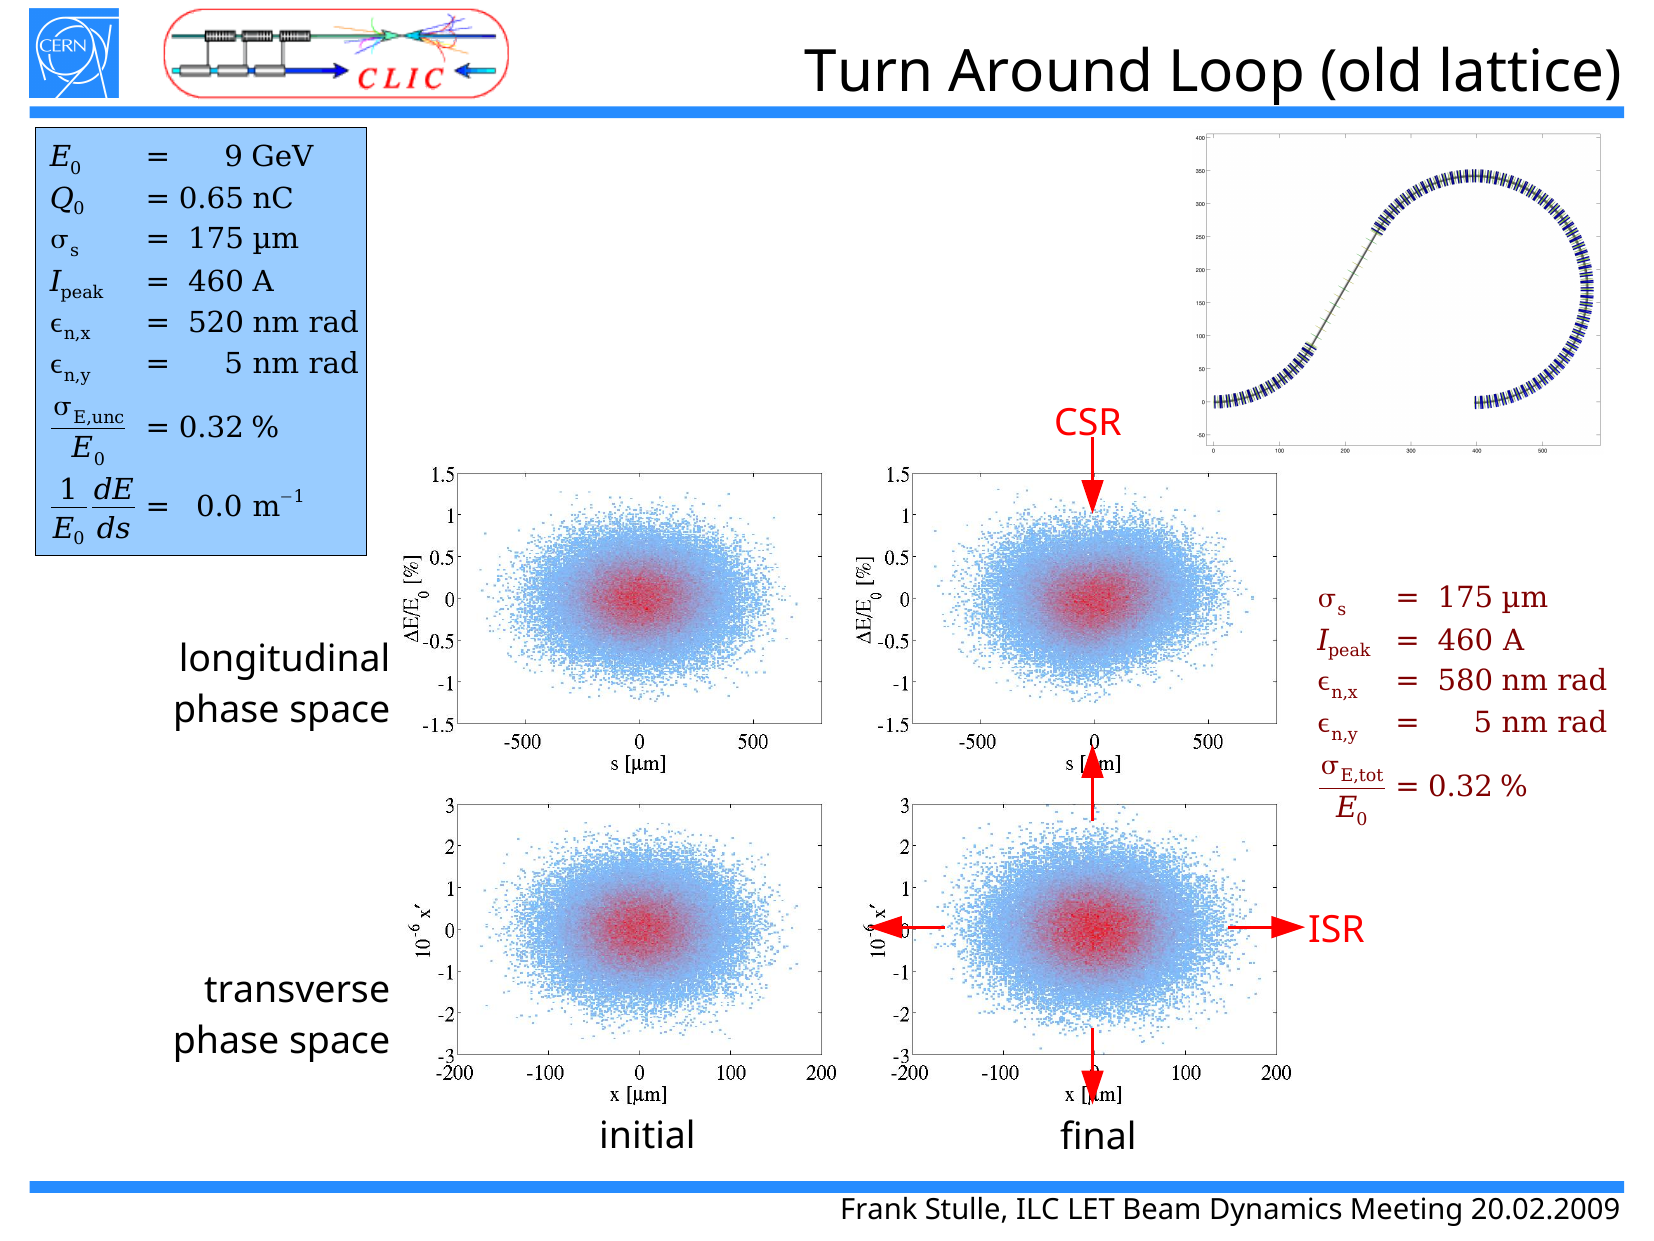

# Turn Around Loop (old lattice)
CSR
longitudinal
phase space
ISR
transverse
phase space
initial
final